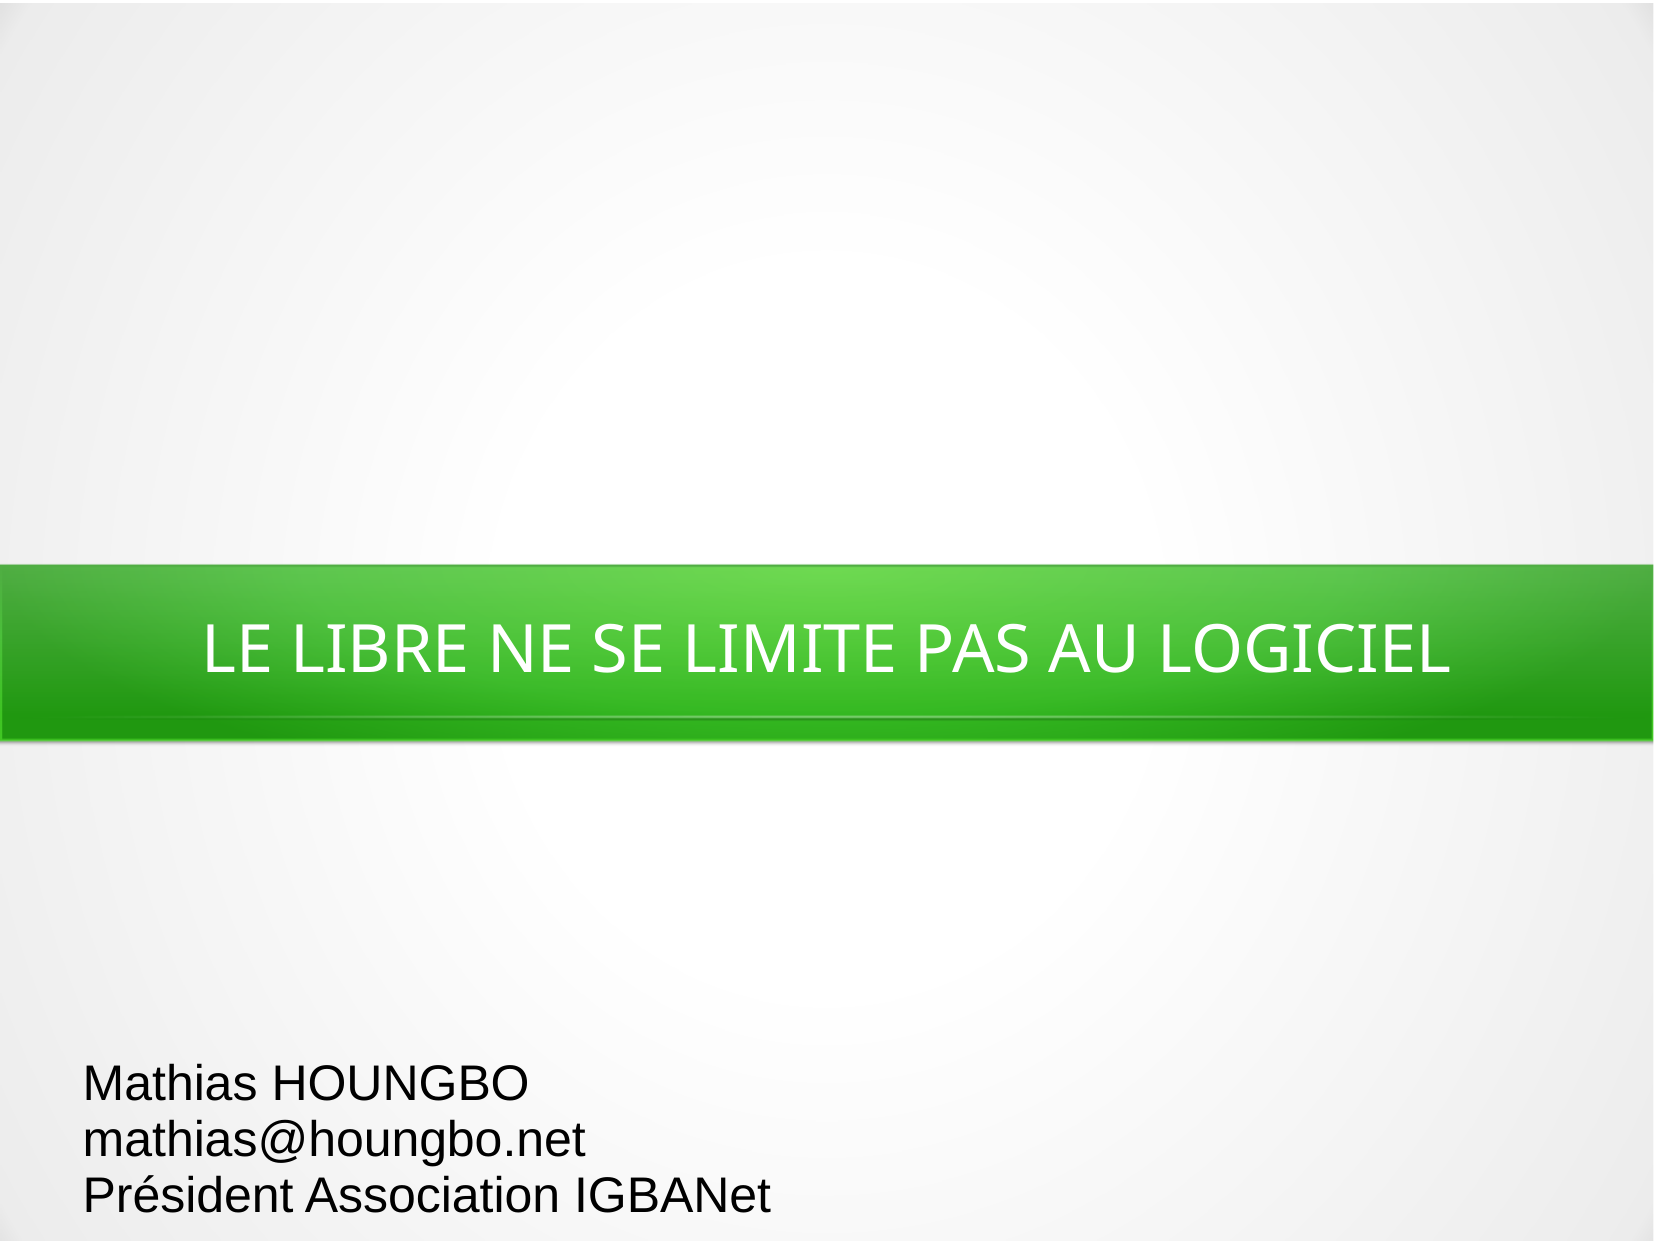

# LE LIBRE NE SE LIMITE PAS AU LOGICIEL
Mathias HOUNGBO
mathias@houngbo.net
Président Association IGBANet